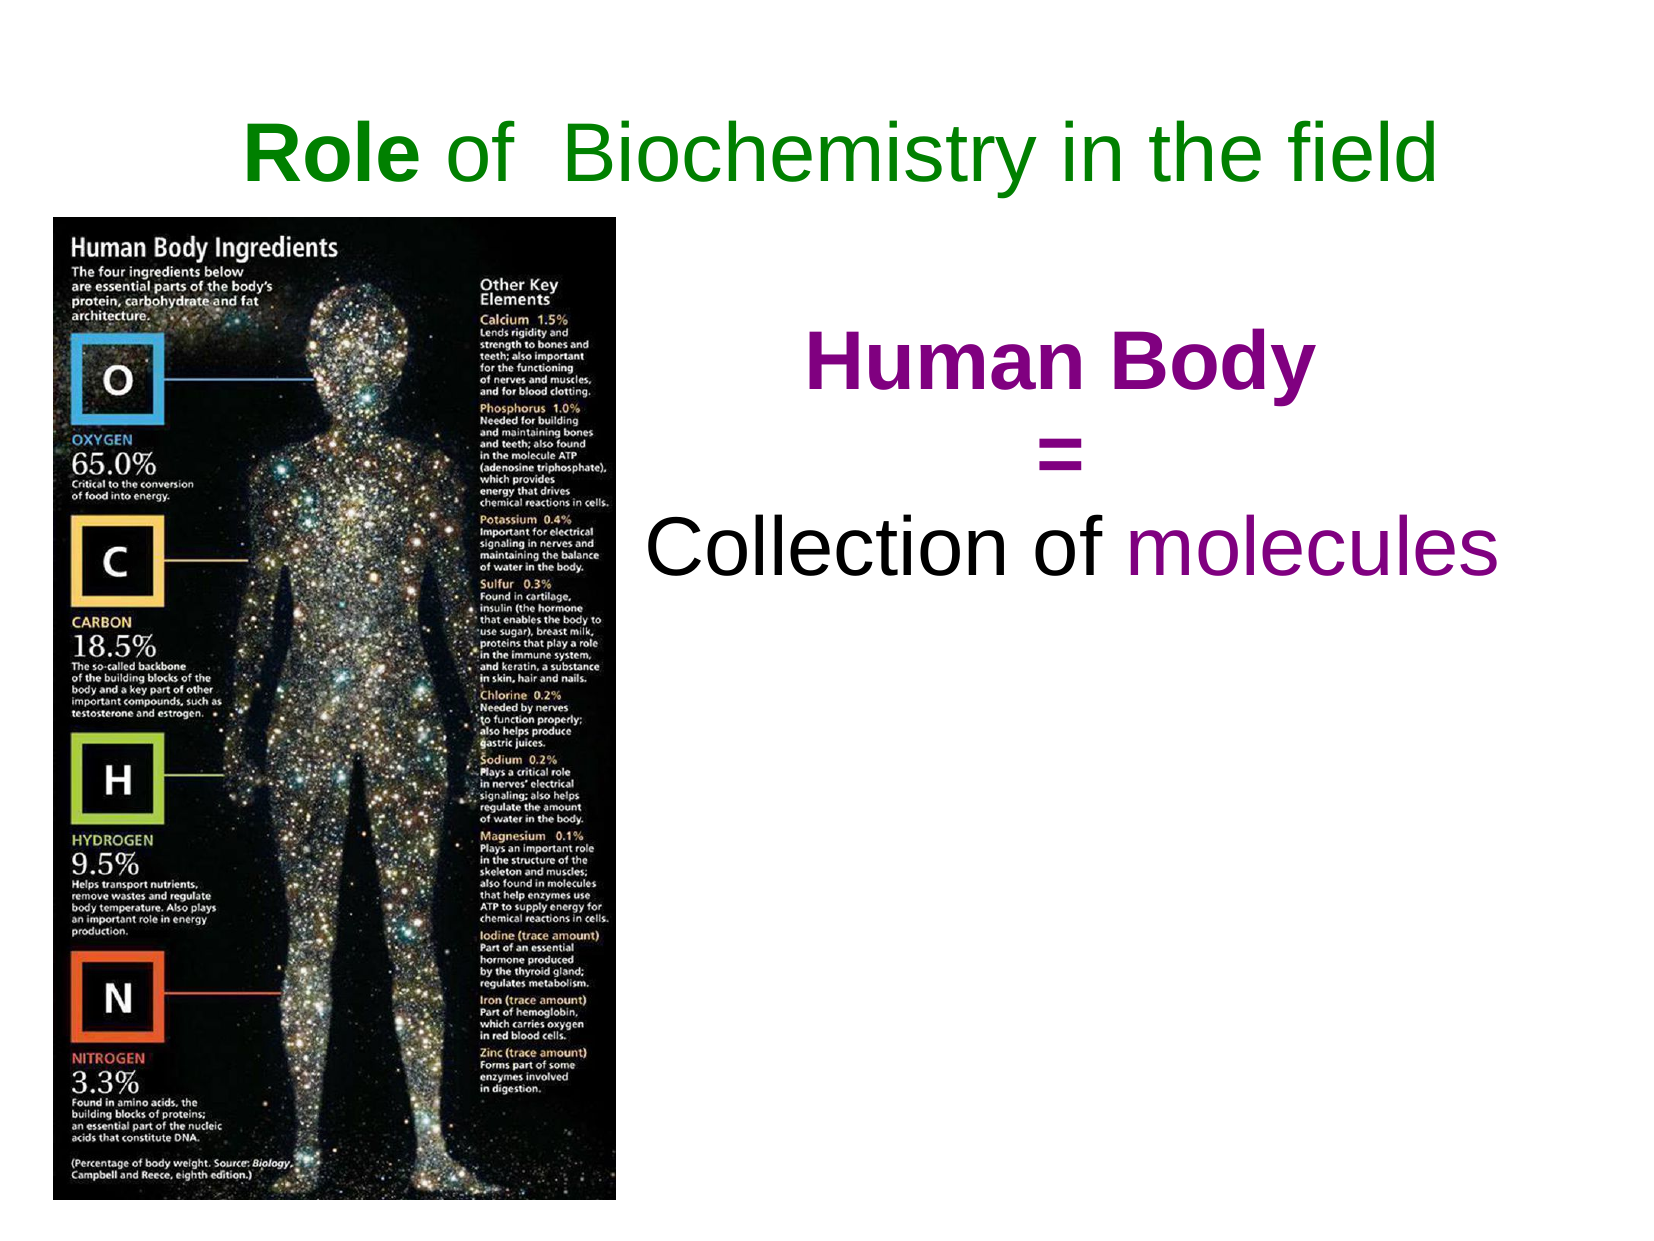

# Role of Biochemistry in the field
Human Body
=
Collection of molecules